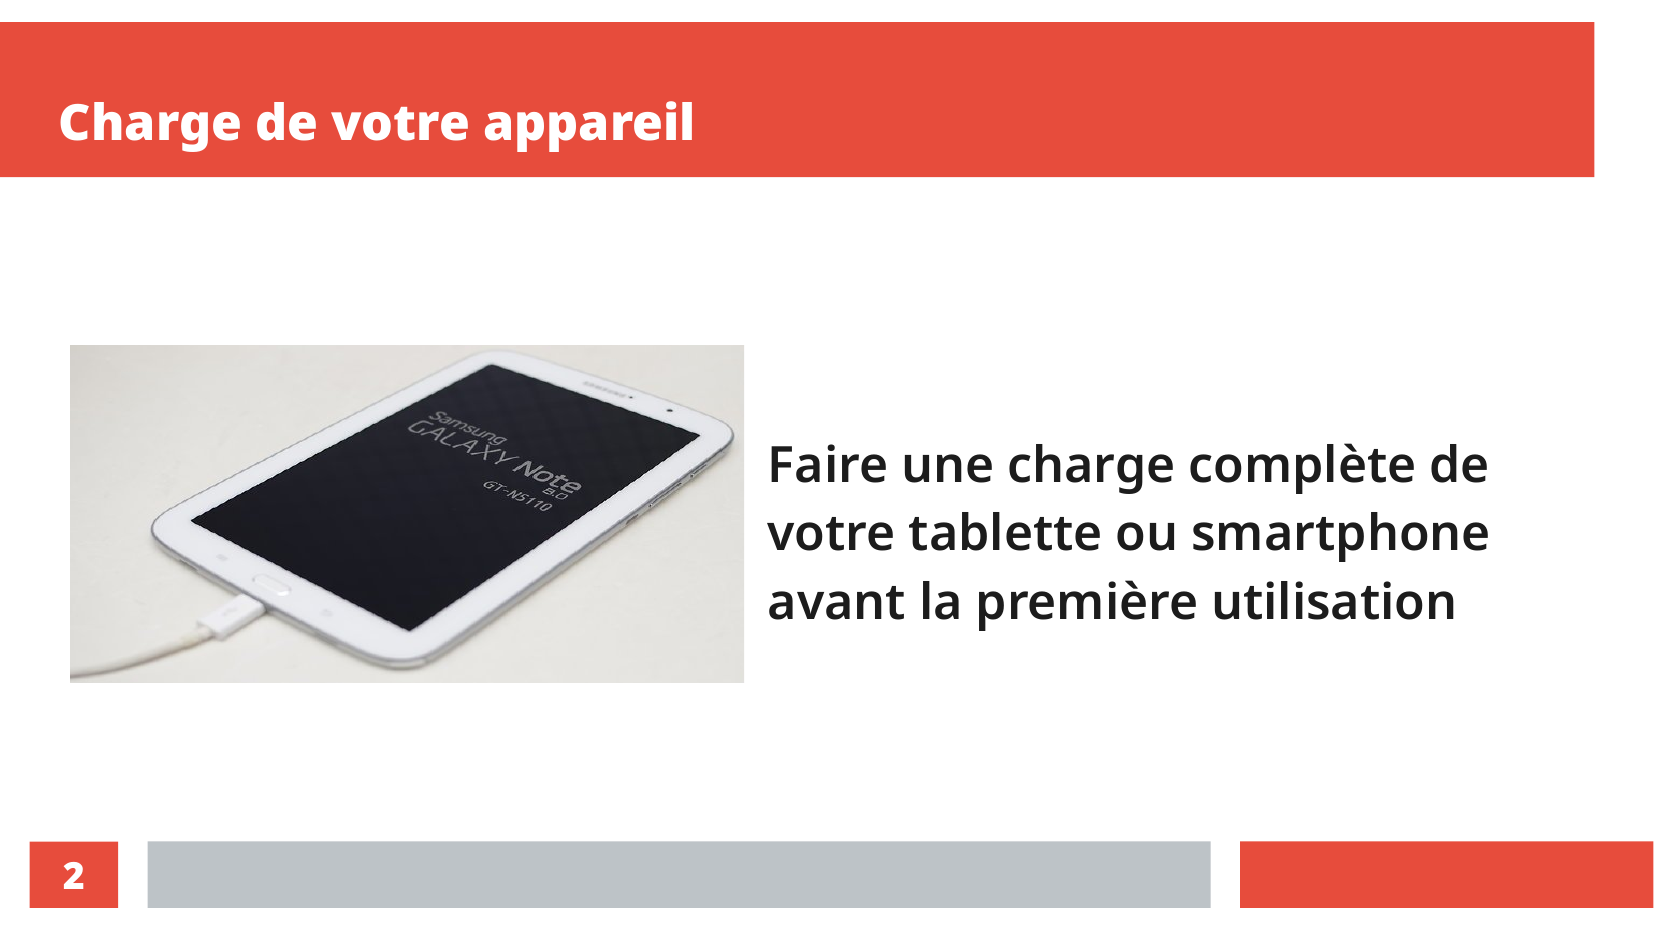

# Charge de votre appareil
Faire une charge complète de votre tablette ou smartphone avant la première utilisation
2